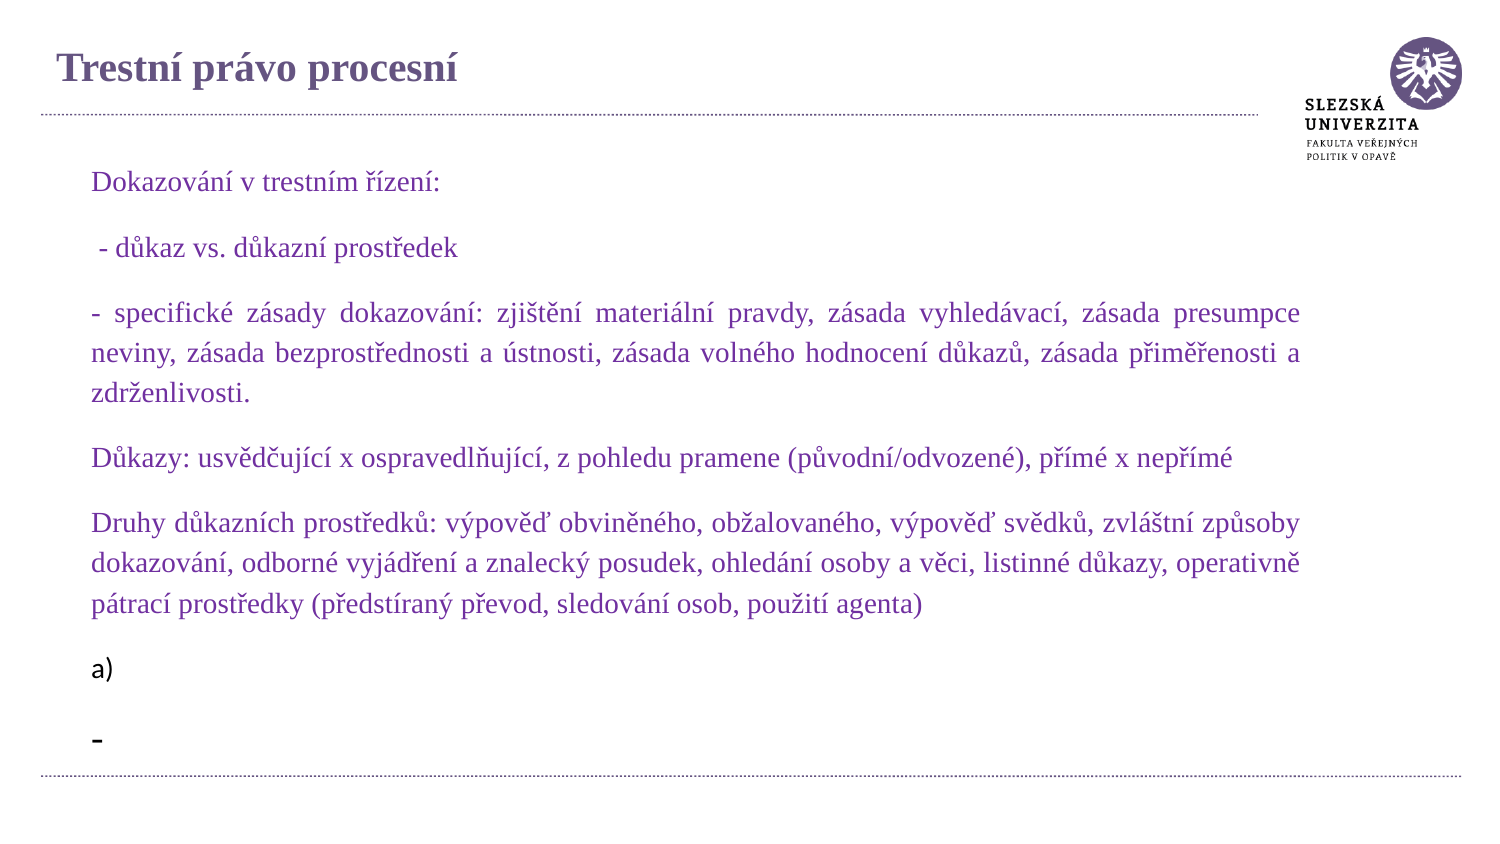

# Trestní právo procesní
Dokazování v trestním řízení:
 - důkaz vs. důkazní prostředek
- specifické zásady dokazování: zjištění materiální pravdy, zásada vyhledávací, zásada presumpce neviny, zásada bezprostřednosti a ústnosti, zásada volného hodnocení důkazů, zásada přiměřenosti a zdrženlivosti.
Důkazy: usvědčující x ospravedlňující, z pohledu pramene (původní/odvozené), přímé x nepřímé
Druhy důkazních prostředků: výpověď obviněného, obžalovaného, výpověď svědků, zvláštní způsoby dokazování, odborné vyjádření a znalecký posudek, ohledání osoby a věci, listinné důkazy, operativně pátrací prostředky (předstíraný převod, sledování osob, použití agenta)